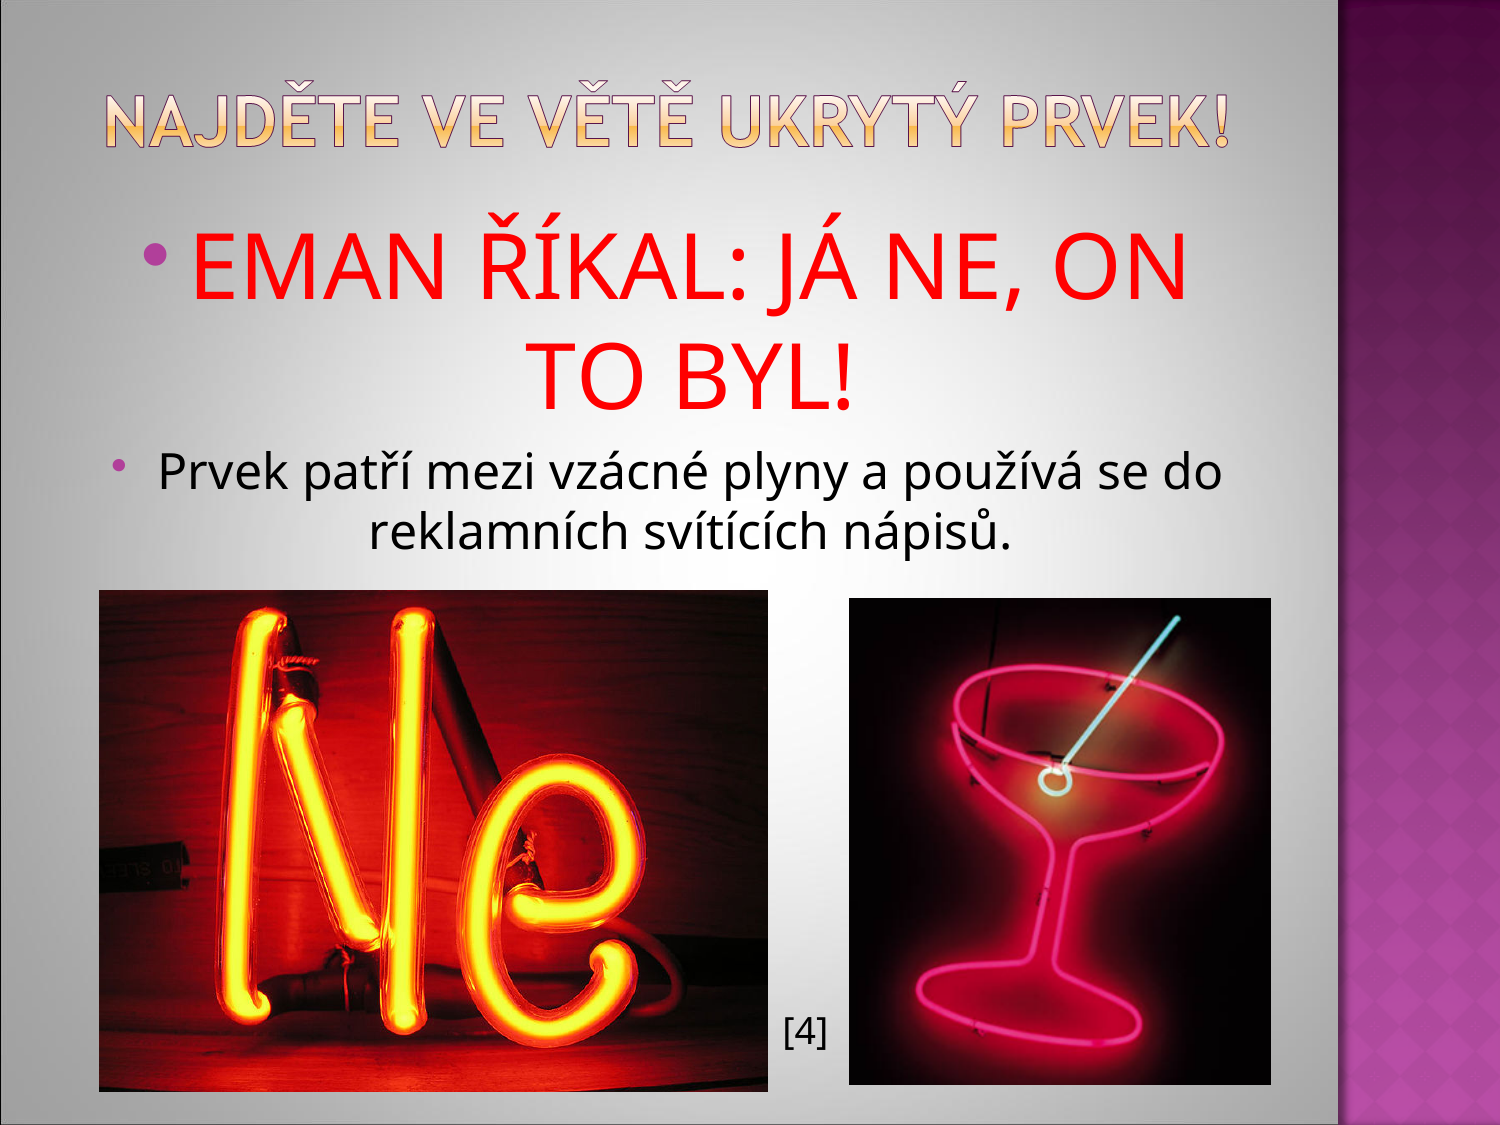

# EMAN ŘÍKAL: JÁ NE, ON TO BYL!
Prvek patří mezi vzácné plyny a používá se do reklamních svítících nápisů.
[4]